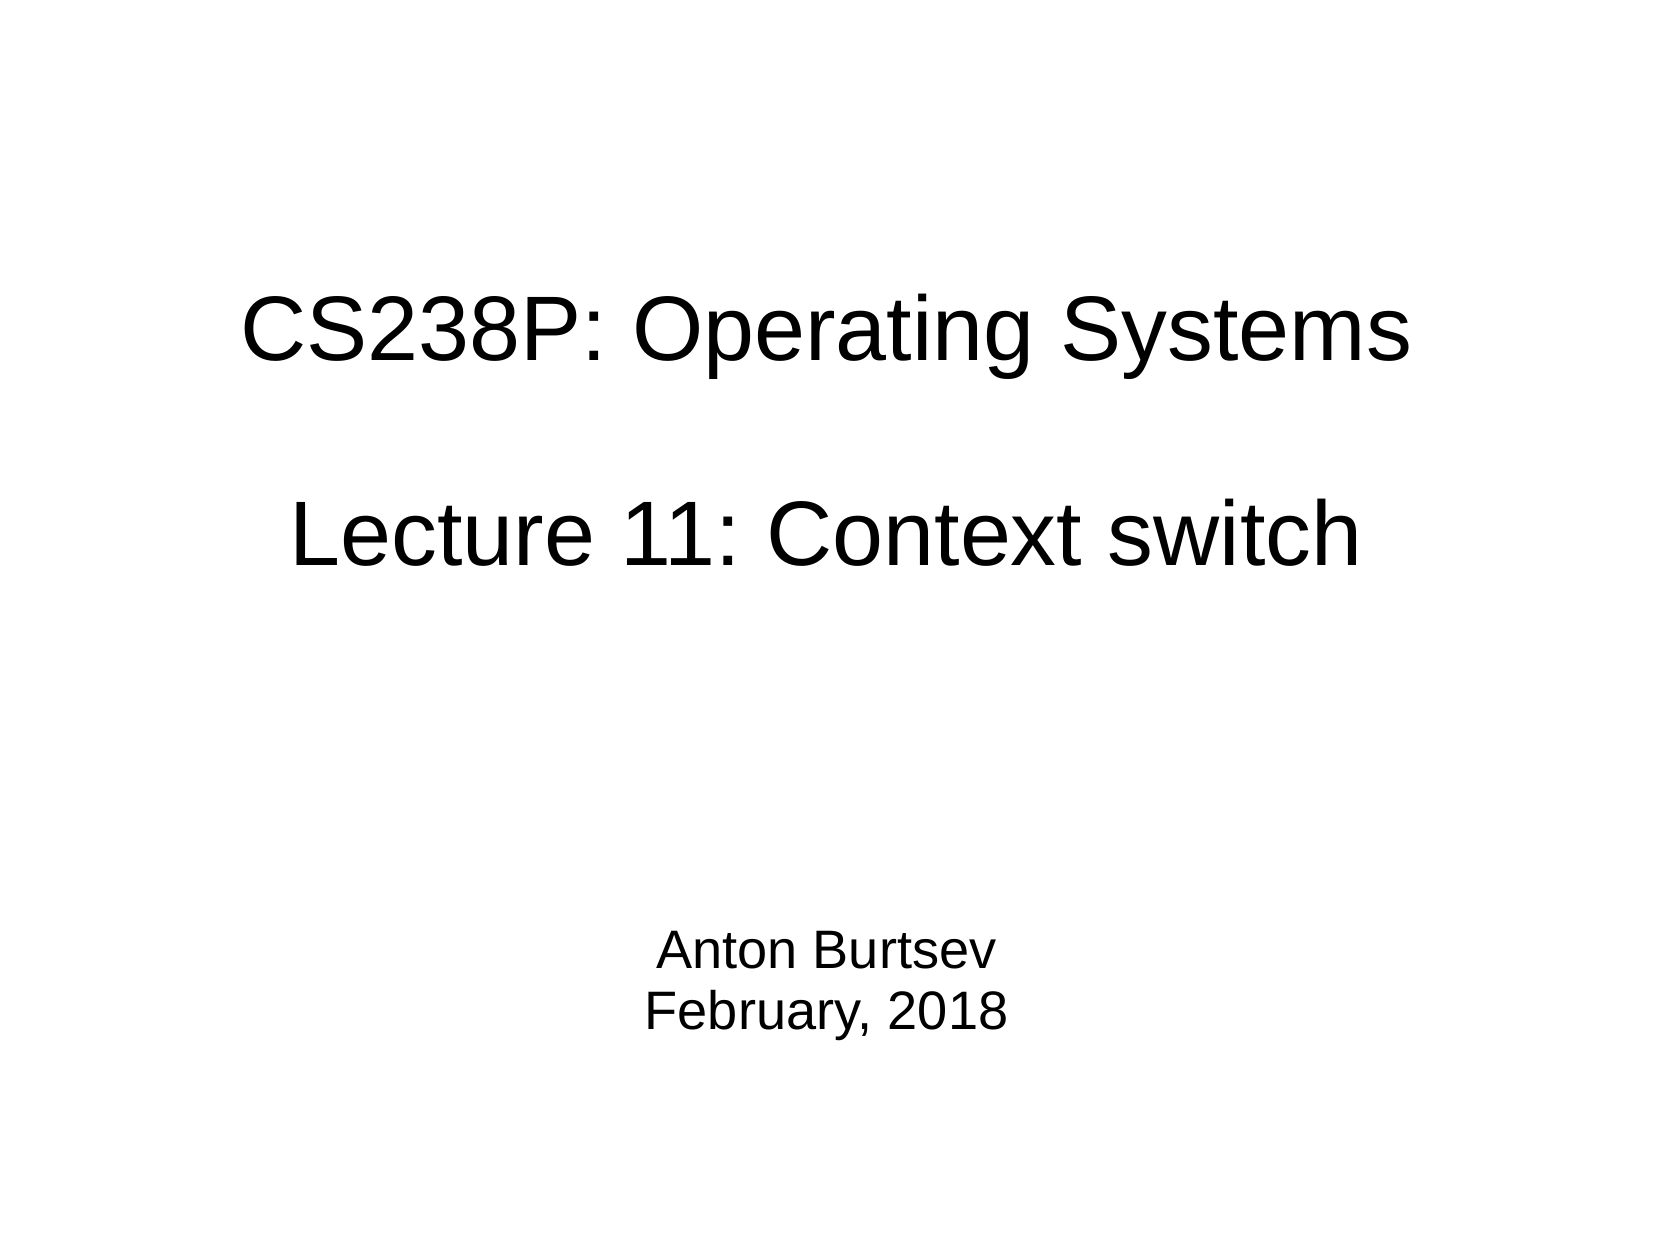

# CS238P: Operating Systems Lecture 11: Context switch
Anton Burtsev
February, 2018